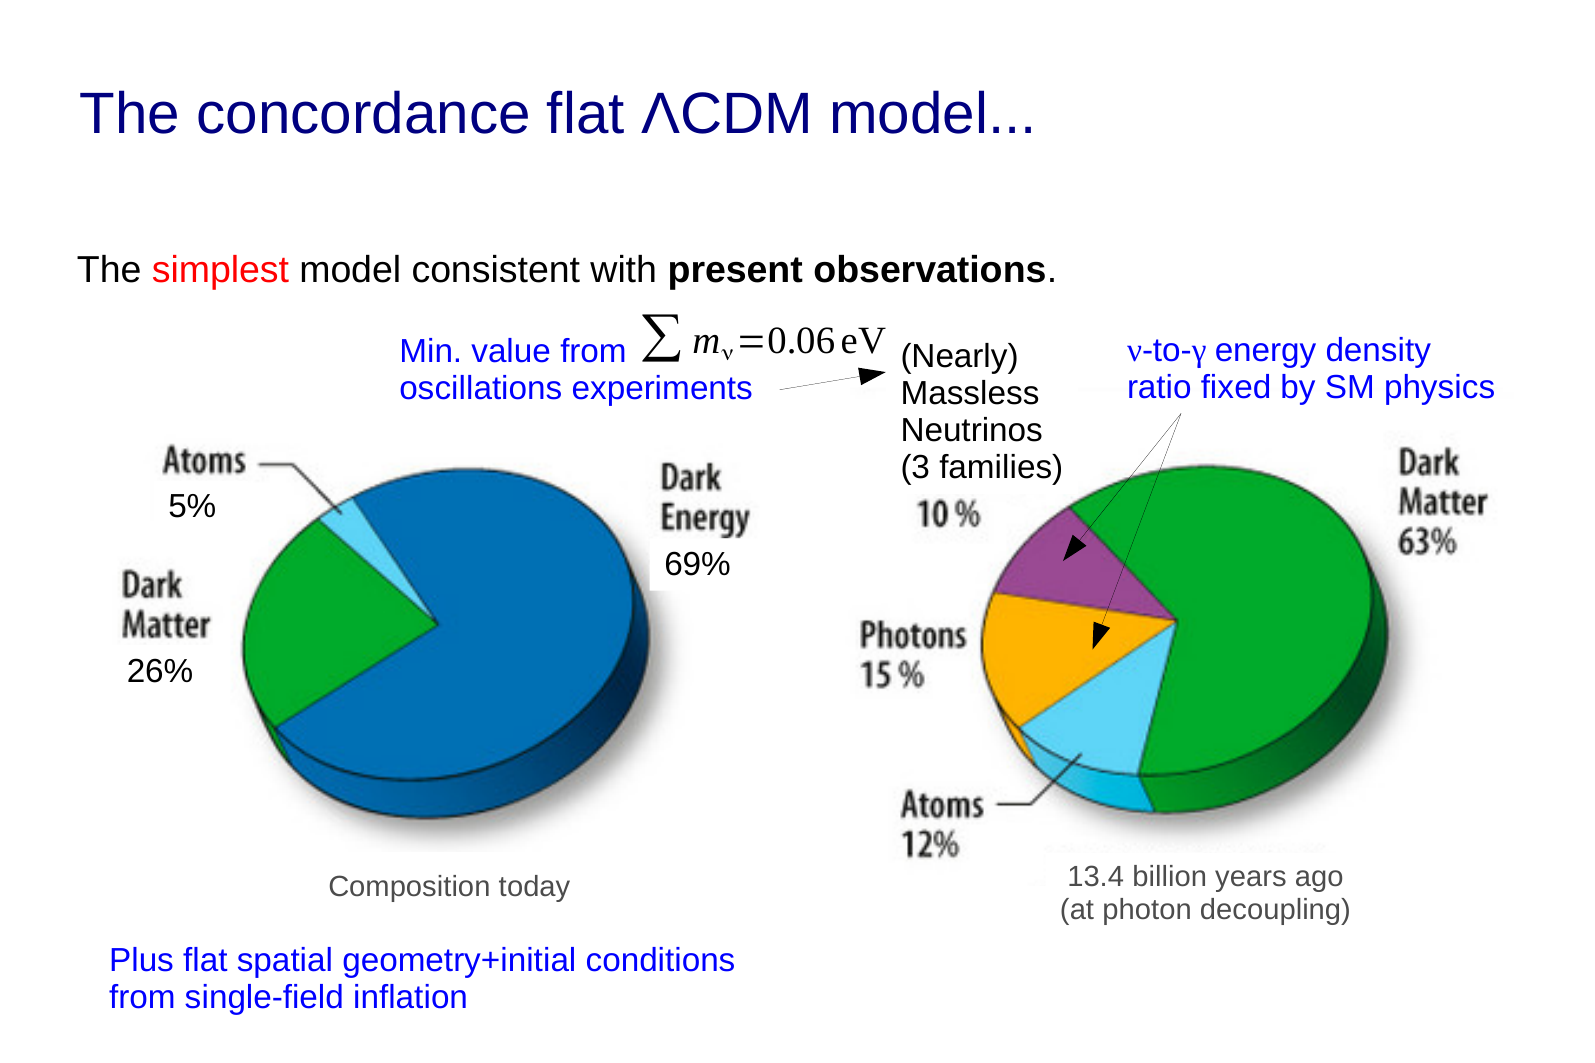

# The concordance flat ΛCDM model...
The simplest model consistent with present observations.
ν-to-γ energy density
ratio fixed by SM physics
Min. value from
oscillations experiments
(Nearly)
Massless
Neutrinos
(3 families)
5%
69%
26%
13.4 billion years ago
(at photon decoupling)
Composition today
Plus flat spatial geometry+initial conditions
from single-field inflation